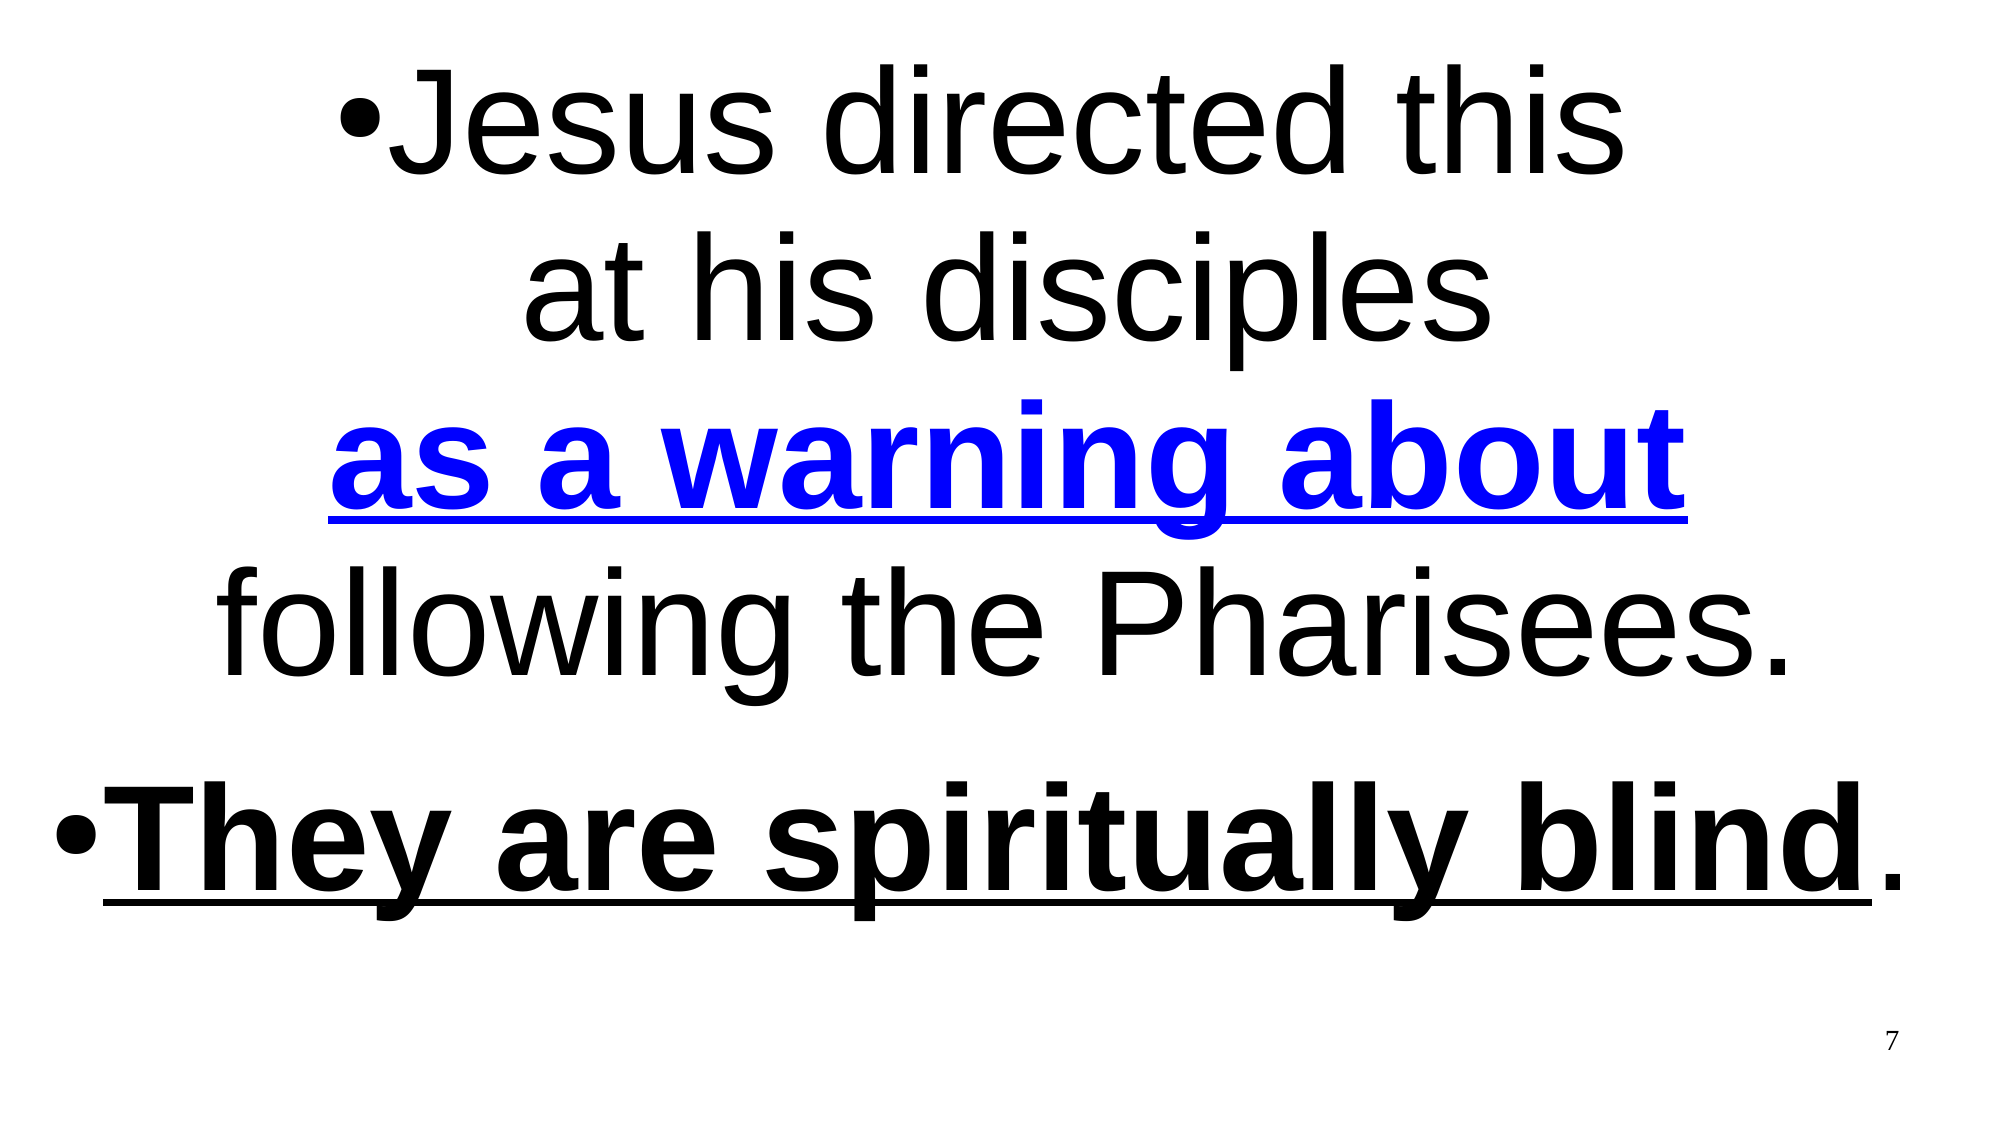

# Jesus directed this at his disciples as a warning about following the Pharisees.
They are spiritually blind.
7